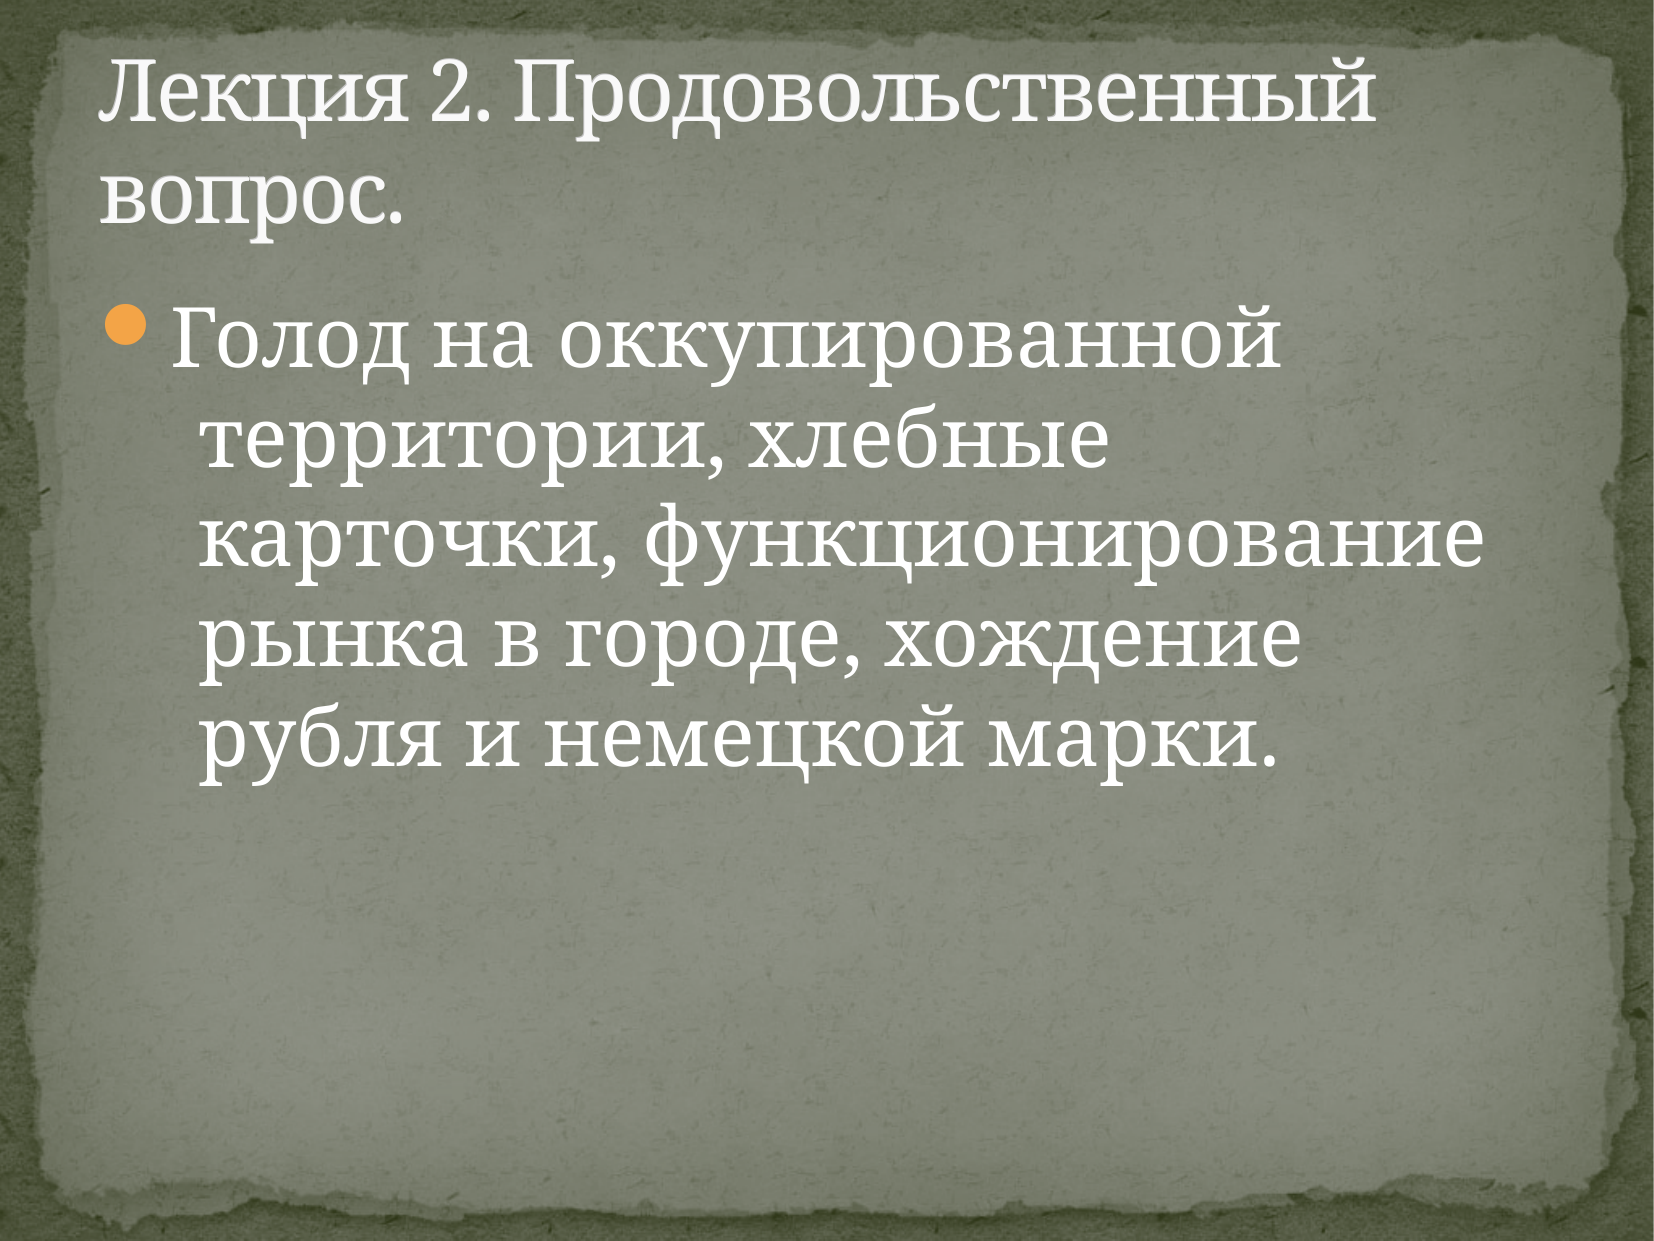

Лекция 2. Продовольственный вопрос.
# Голод на оккупированной территории, хлебные карточки, функционирование рынка в городе, хождение рубля и немецкой марки.